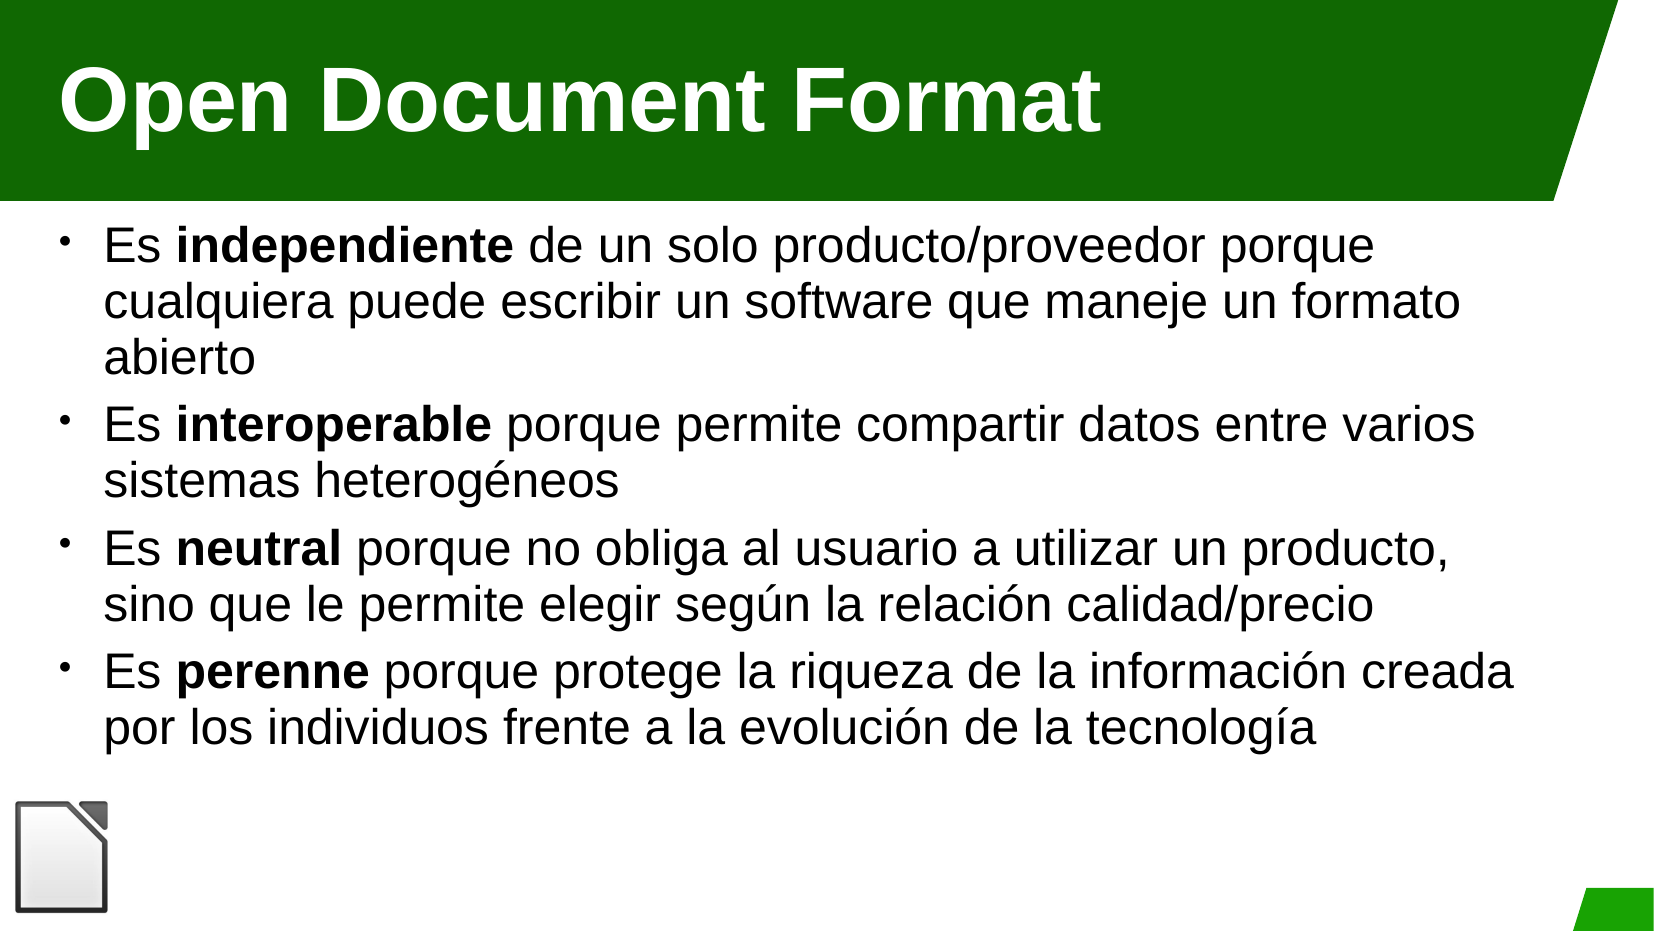

# Open Document Format
Es independiente de un solo producto/proveedor porque cualquiera puede escribir un software que maneje un formato abierto
Es interoperable porque permite compartir datos entre varios sistemas heterogéneos
Es neutral porque no obliga al usuario a utilizar un producto, sino que le permite elegir según la relación calidad/precio
Es perenne porque protege la riqueza de la información creada por los individuos frente a la evolución de la tecnología